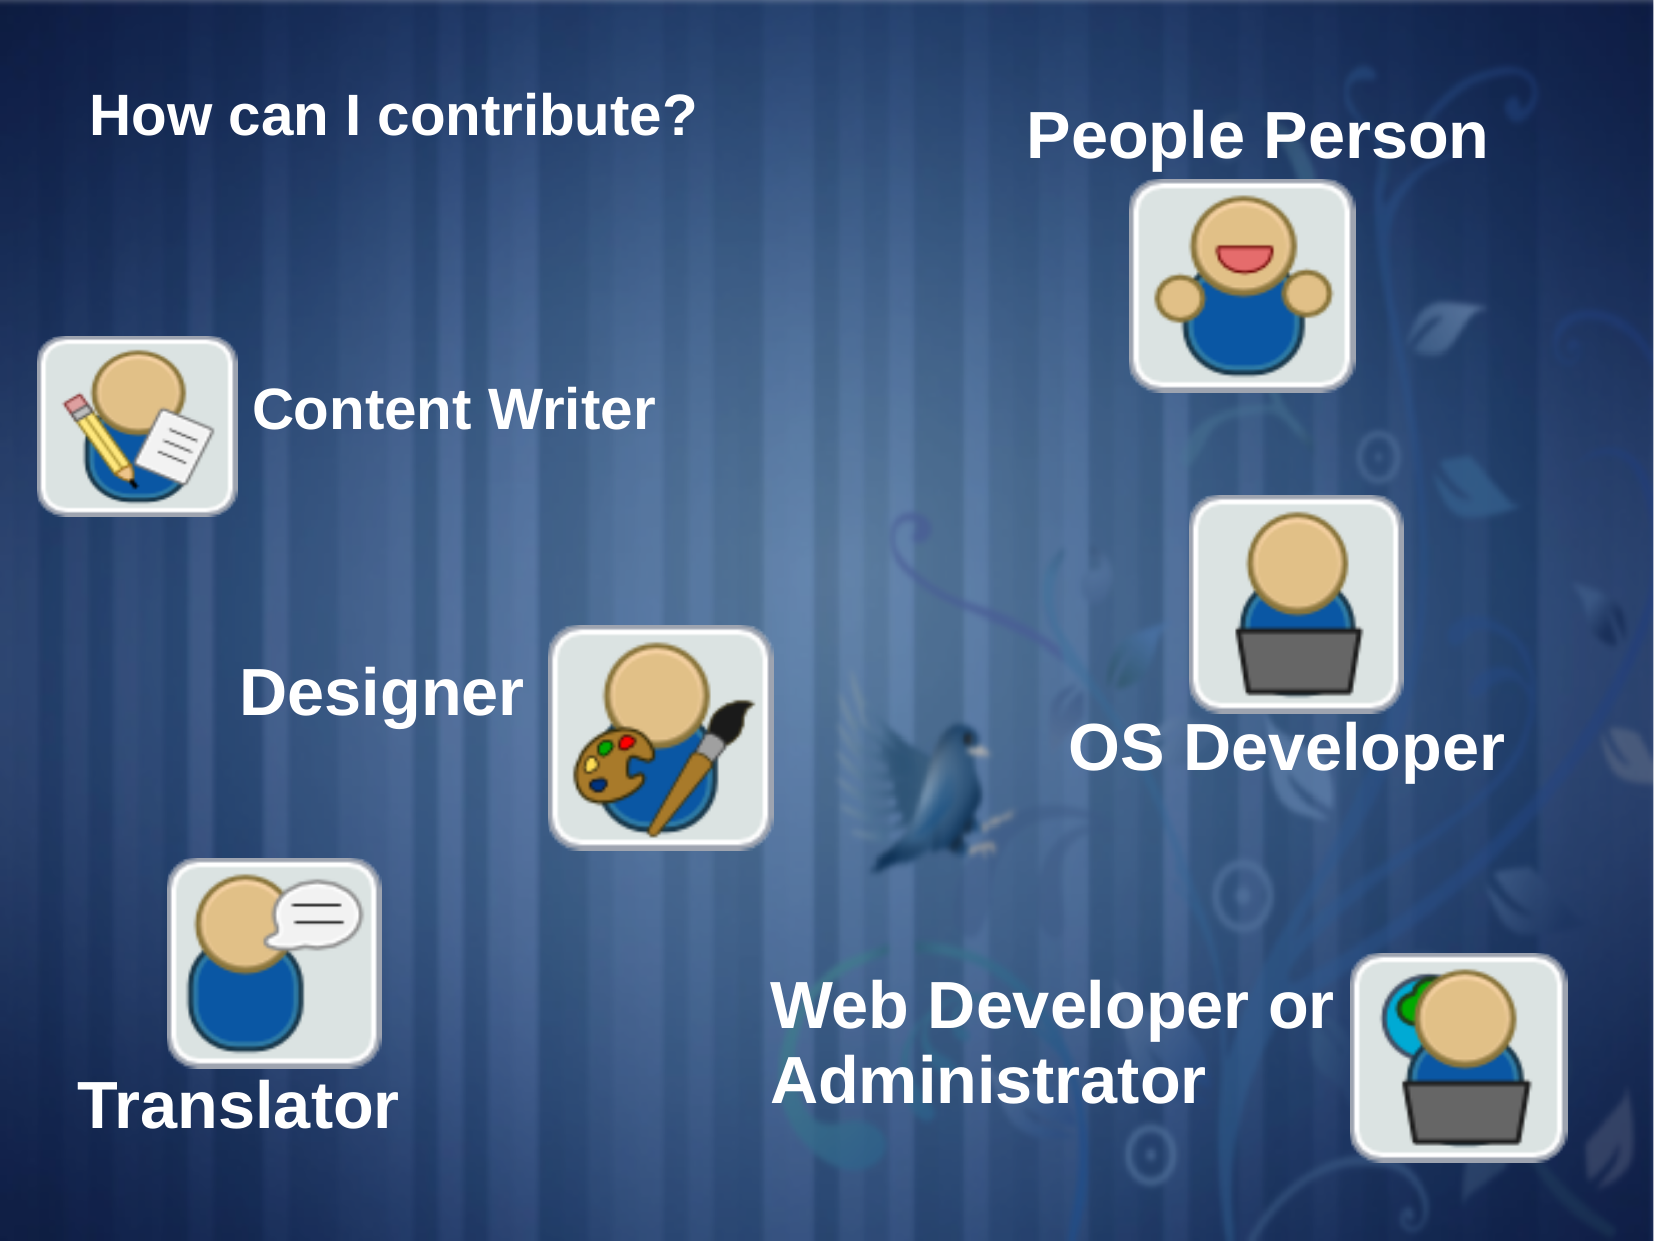

How can I contribute?
People Person
Content Writer
Designer
OS Developer
Web Developer or Administrator
Translator